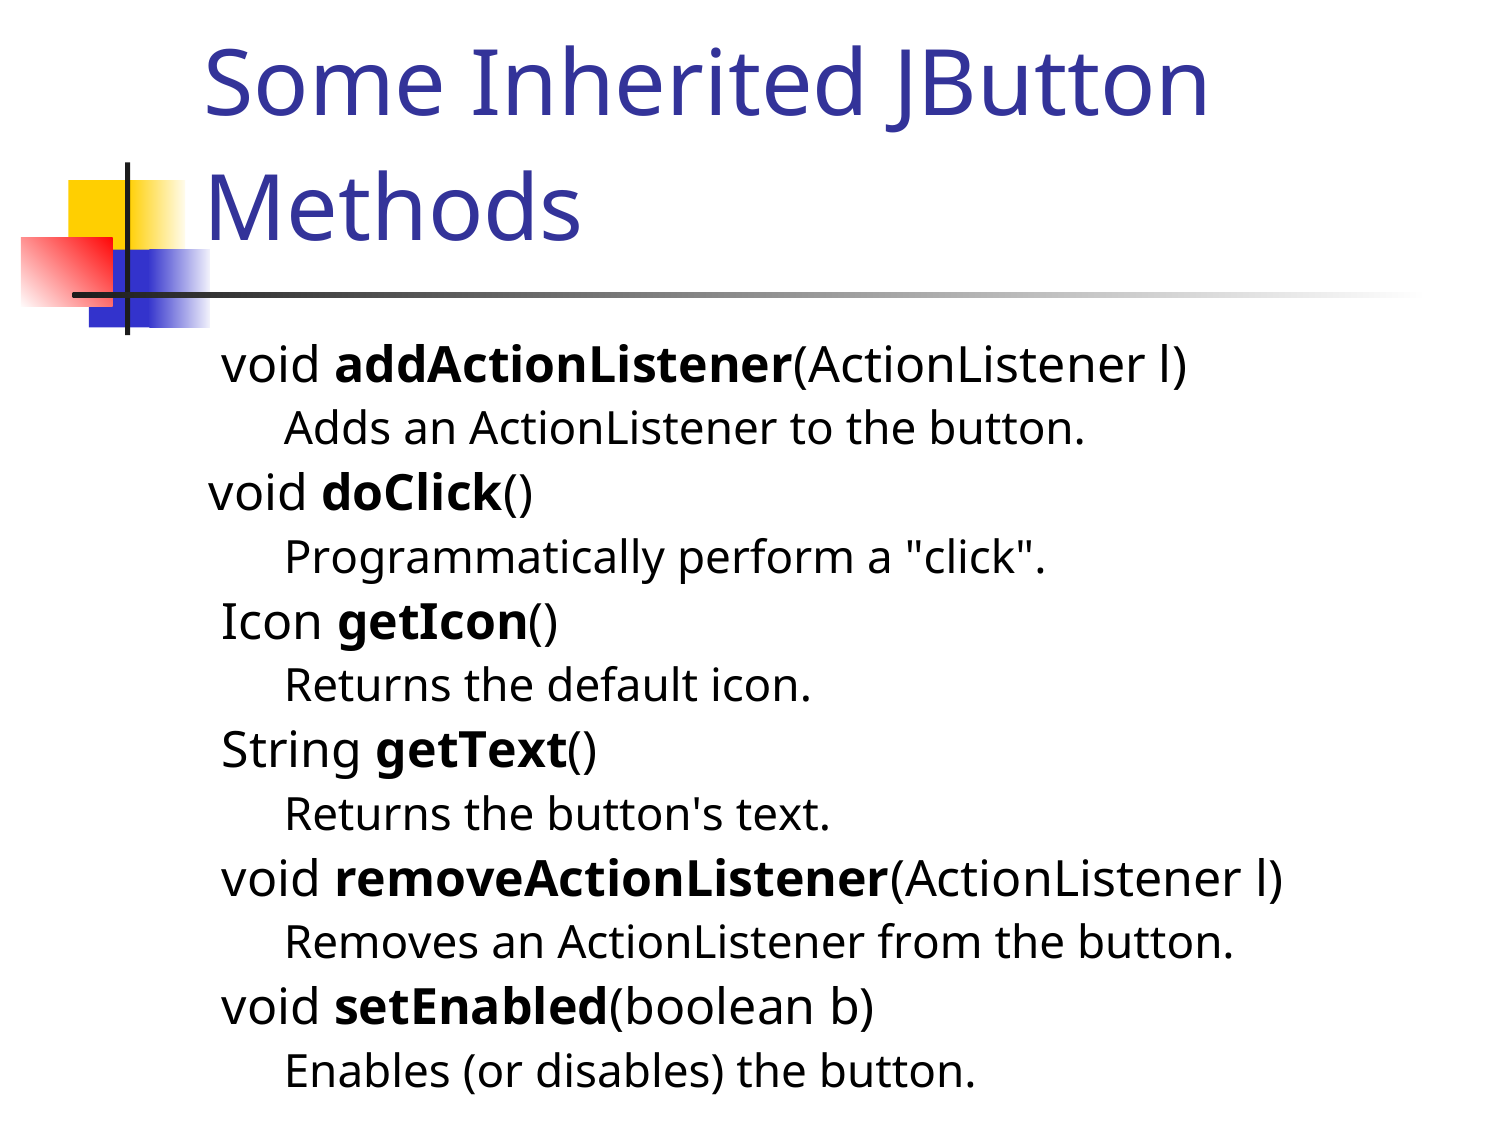

# Some Inherited JButton Methods
 void addActionListener(ActionListener l)
Adds an ActionListener to the button.
void doClick()
Programmatically perform a "click".
 Icon getIcon()
Returns the default icon.
 String getText()
Returns the button's text.
 void removeActionListener(ActionListener l)
Removes an ActionListener from the button.
 void setEnabled(boolean b)
Enables (or disables) the button.